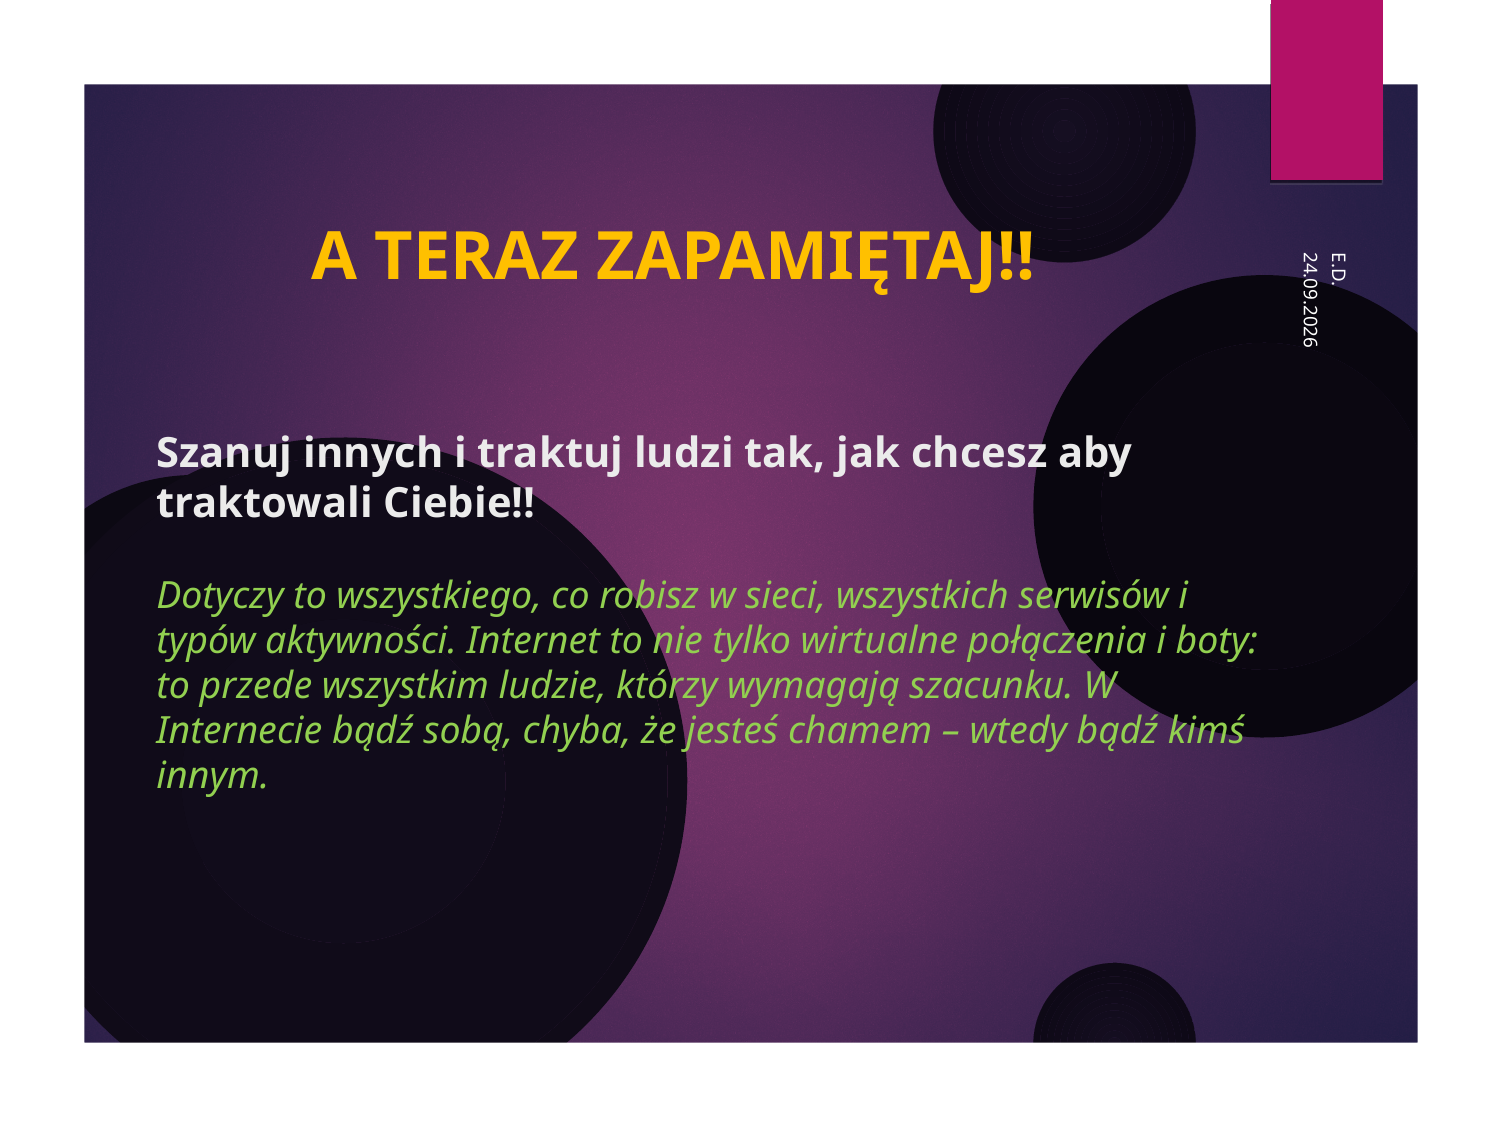

# A TERAZ ZAPAMIĘTAJ!!
Szanuj innych i traktuj ludzi tak, jak chcesz aby traktowali Ciebie!!
Dotyczy to wszystkiego, co robisz w sieci, wszystkich serwisów i typów aktywności. Internet to nie tylko wirtualne połączenia i boty: to przede wszystkim ludzie, którzy wymagają szacunku. W Internecie bądź sobą, chyba, że jesteś chamem – wtedy bądź kimś innym.
E.D.